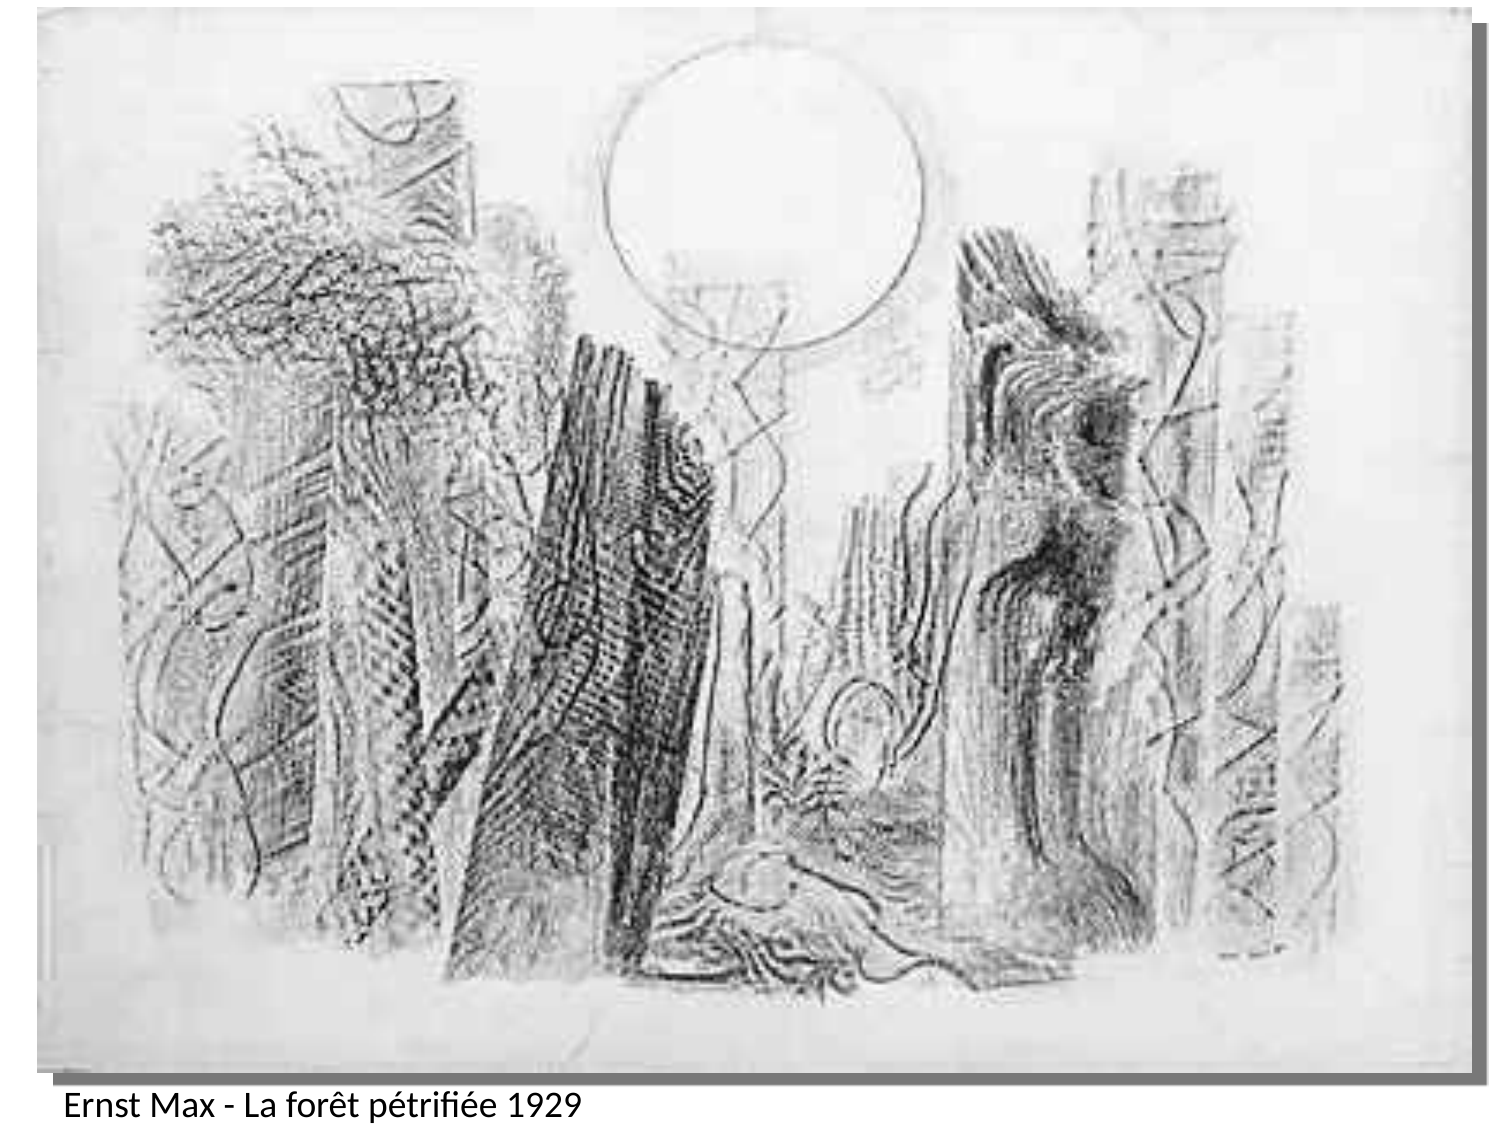

Ernst Max - La forêt pétrifiée 1929